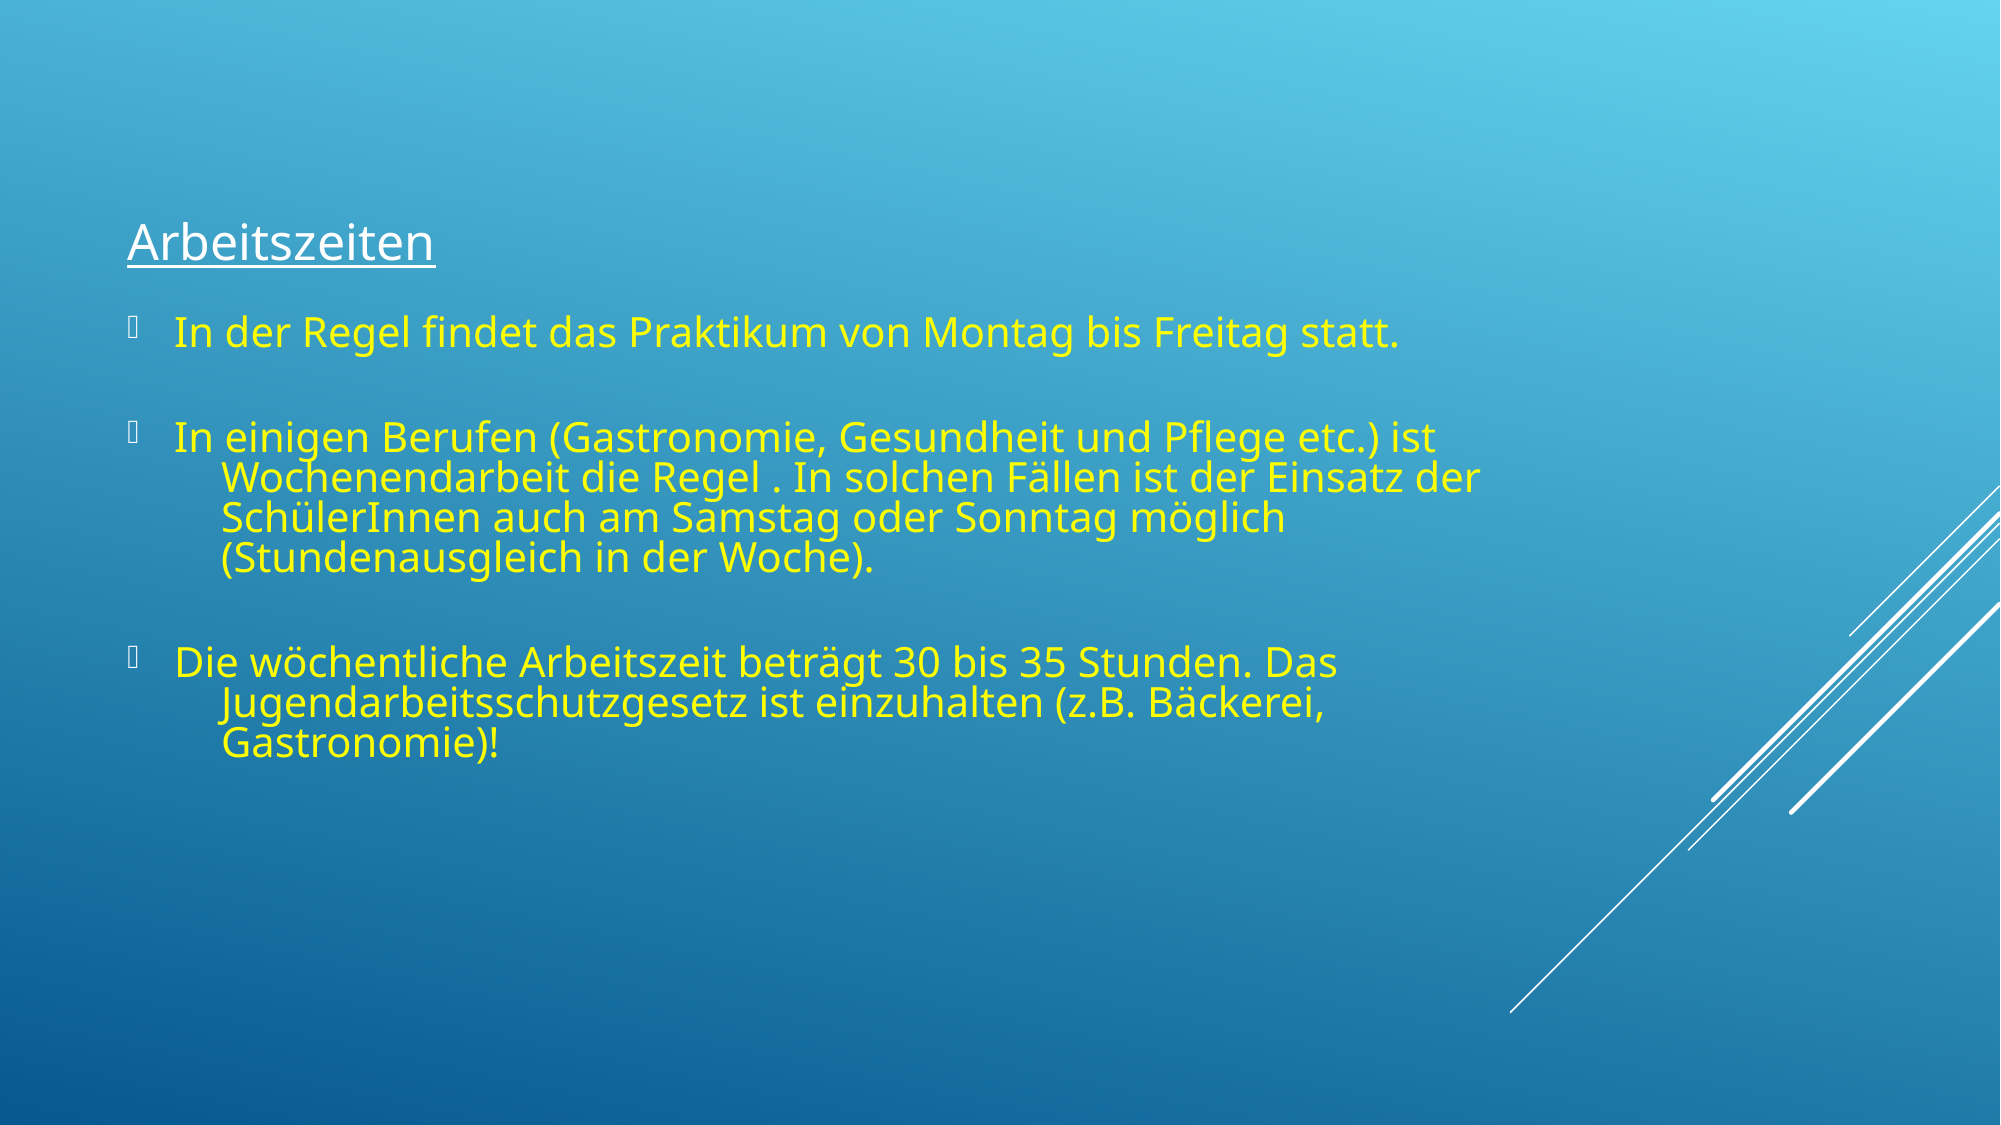

Arbeitszeiten
In der Regel findet das Praktikum von Montag bis Freitag statt.
In einigen Berufen (Gastronomie, Gesundheit und Pflege etc.) ist Wochenendarbeit die Regel . In solchen Fällen ist der Einsatz der SchülerInnen auch am Samstag oder Sonntag möglich (Stundenausgleich in der Woche).
Die wöchentliche Arbeitszeit beträgt 30 bis 35 Stunden. Das Jugendarbeitsschutzgesetz ist einzuhalten (z.B. Bäckerei, Gastronomie)!
#